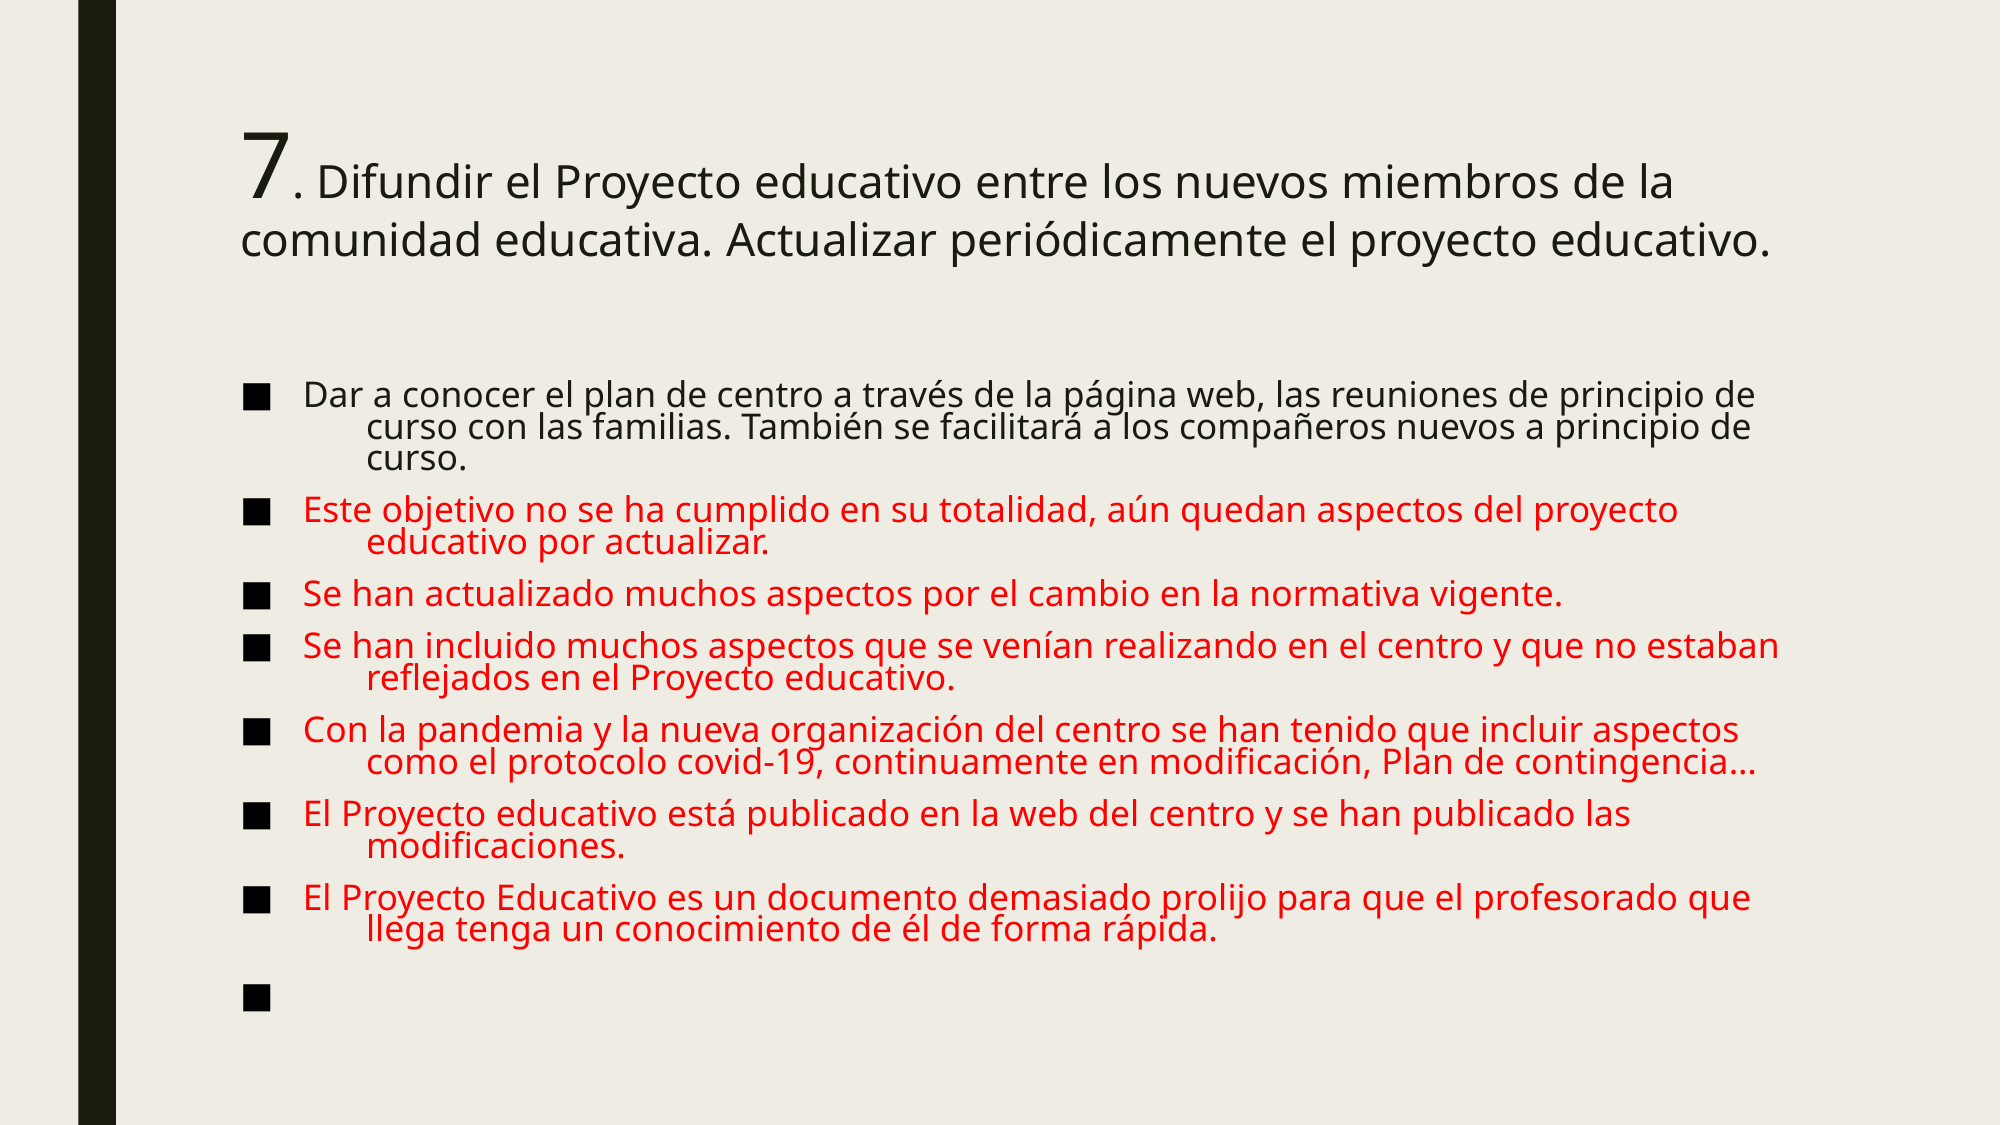

# 7. Difundir el Proyecto educativo entre los nuevos miembros de la comunidad educativa. Actualizar periódicamente el proyecto educativo.
Dar a conocer el plan de centro a través de la página web, las reuniones de principio de curso con las familias. También se facilitará a los compañeros nuevos a principio de curso.
Este objetivo no se ha cumplido en su totalidad, aún quedan aspectos del proyecto educativo por actualizar.
Se han actualizado muchos aspectos por el cambio en la normativa vigente.
Se han incluido muchos aspectos que se venían realizando en el centro y que no estaban reflejados en el Proyecto educativo.
Con la pandemia y la nueva organización del centro se han tenido que incluir aspectos como el protocolo covid-19, continuamente en modificación, Plan de contingencia…
El Proyecto educativo está publicado en la web del centro y se han publicado las modificaciones.
El Proyecto Educativo es un documento demasiado prolijo para que el profesorado que llega tenga un conocimiento de él de forma rápida.